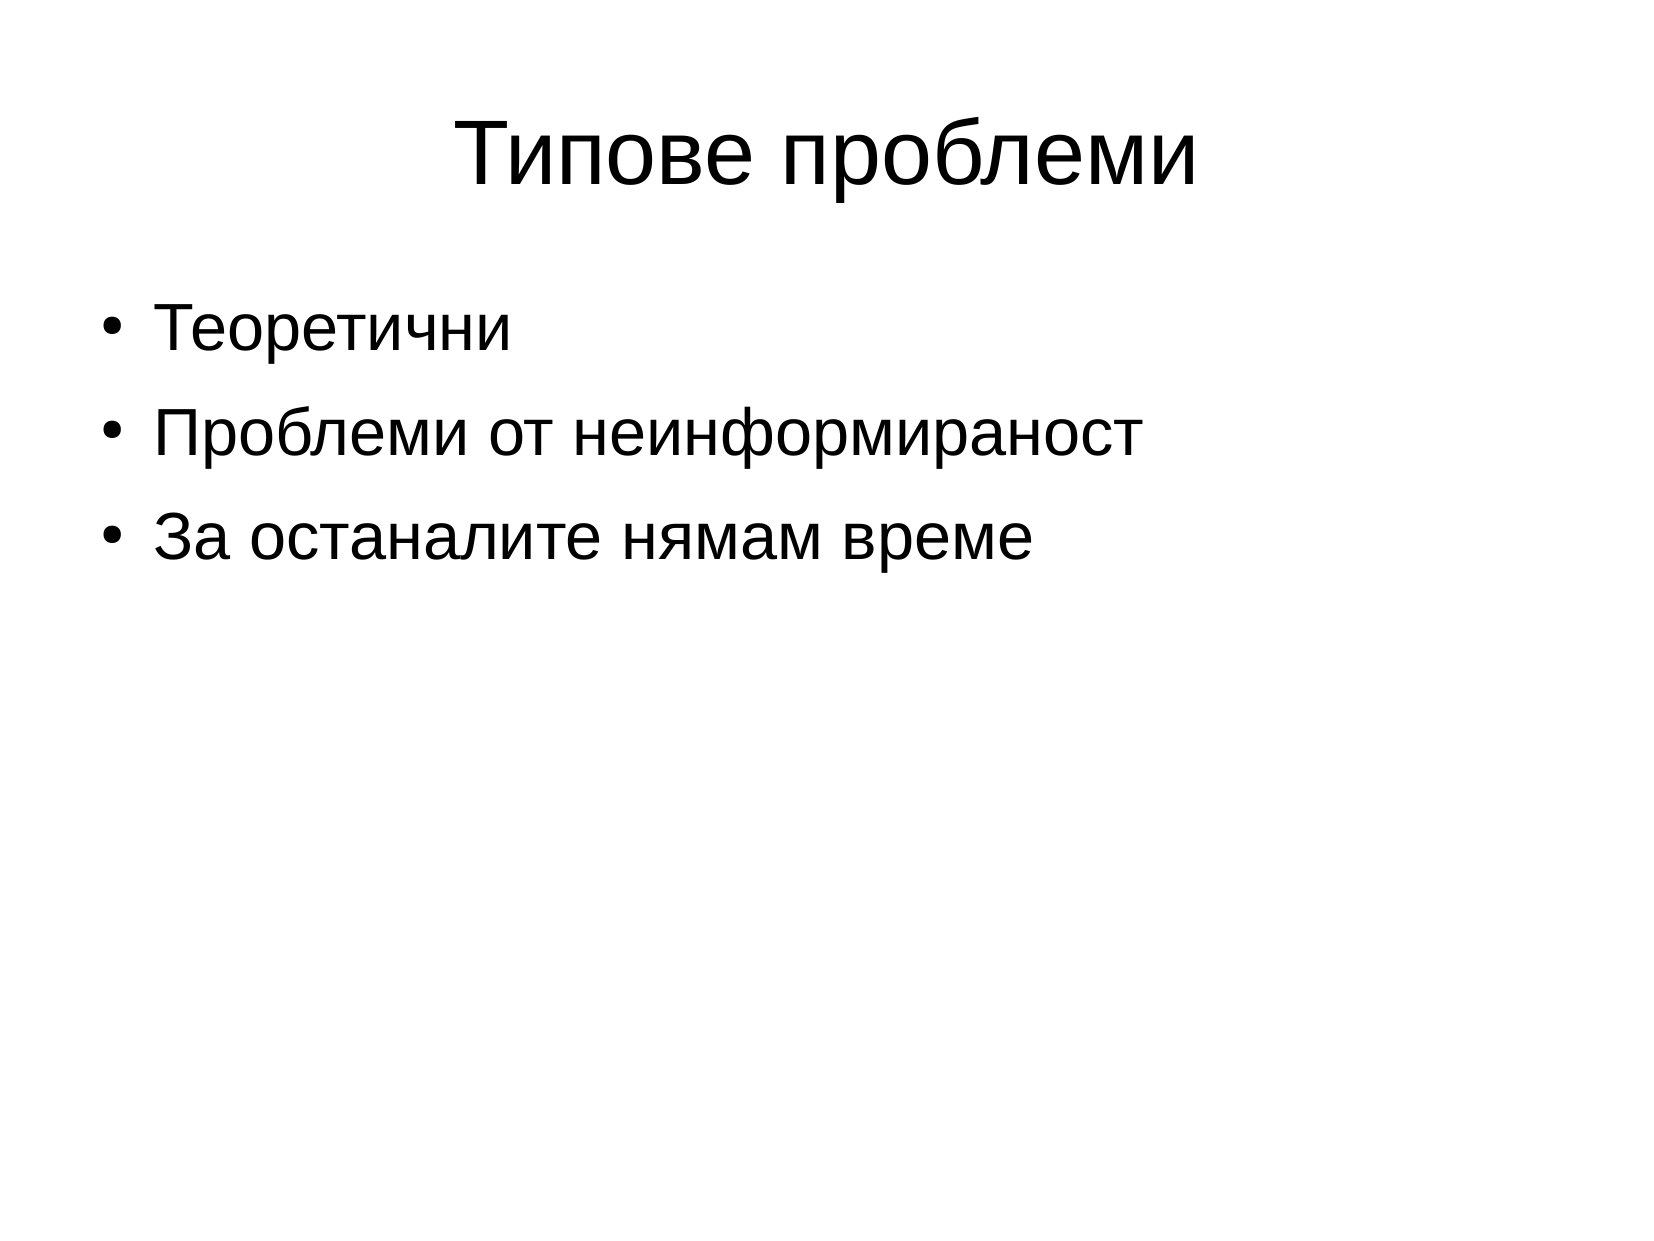

# Типове проблеми
Теоретични
Проблеми от неинформираност
За останалите нямам време